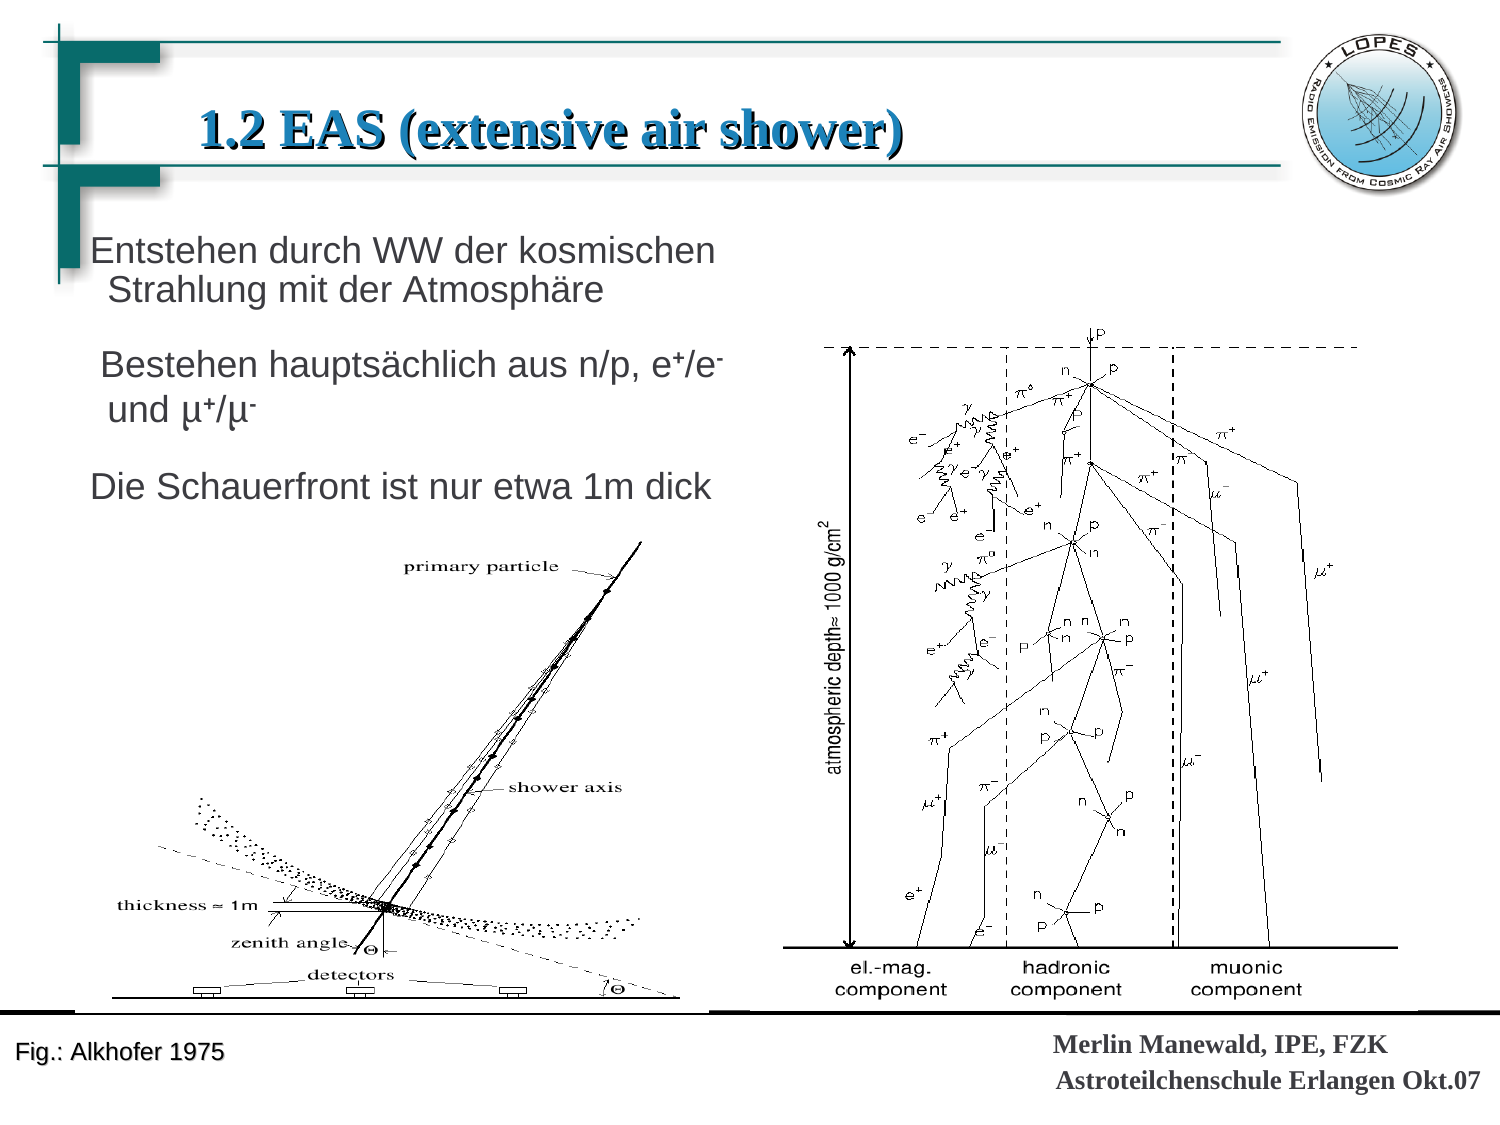

1.2 EAS (extensive air shower)
Entstehen durch WW der kosmischen Strahlung mit der Atmosphäre
 Bestehen hauptsächlich aus n/p, e+/e-und μ+/μ-
Die Schauerfront ist nur etwa 1m dick
Fig.: Alkhofer 1975